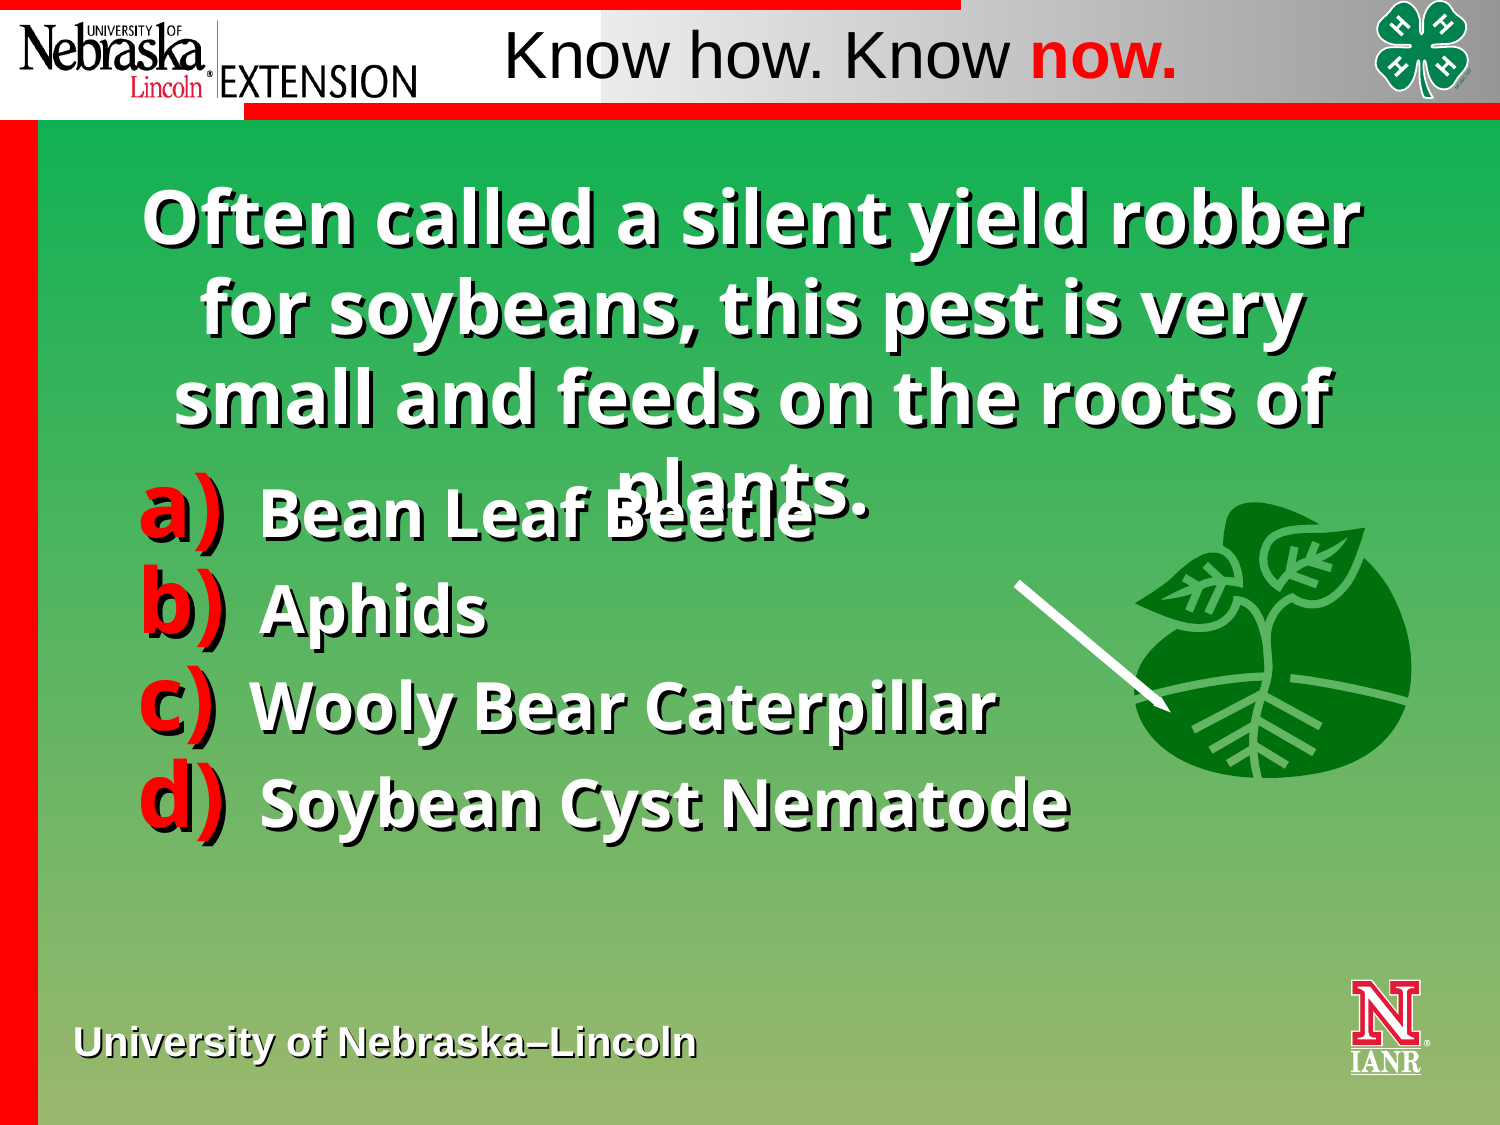

# Often called a silent yield robber for soybeans, this pest is very small and feeds on the roots of plants.
 Bean Leaf Beetle
 Aphids
 Wooly Bear Caterpillar
 Soybean Cyst Nematode